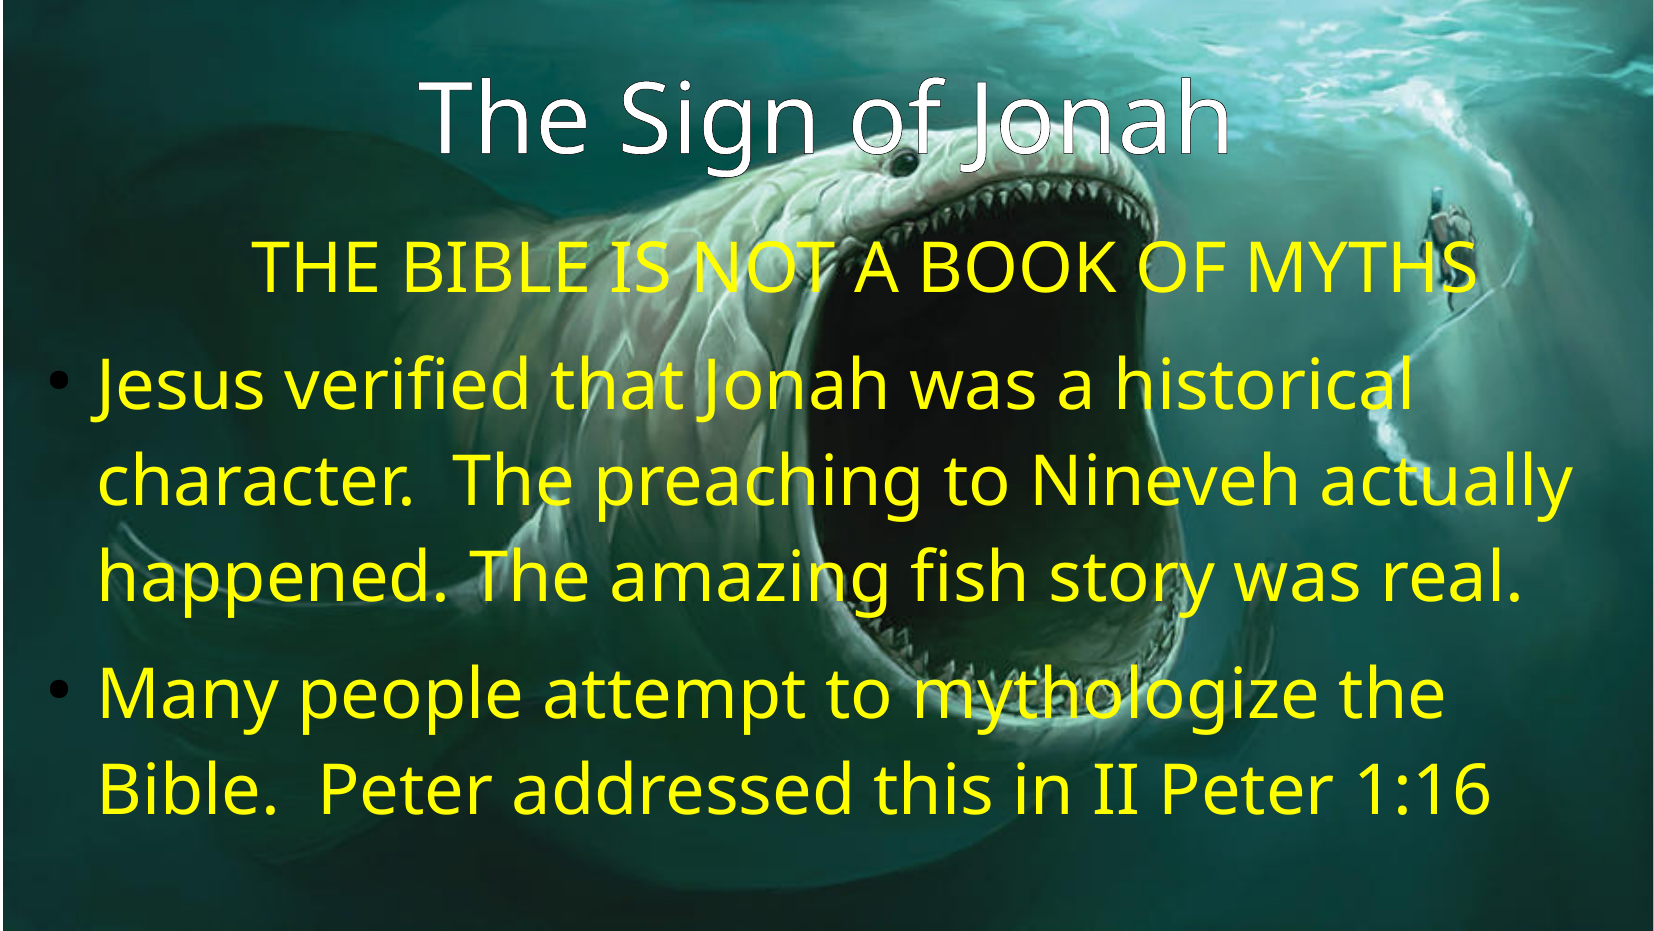

# The Sign of Jonah
THE BIBLE IS NOT A BOOK OF MYTHS
Jesus verified that Jonah was a historical character. The preaching to Nineveh actually happened. The amazing fish story was real.
Many people attempt to mythologize the Bible. Peter addressed this in II Peter 1:16